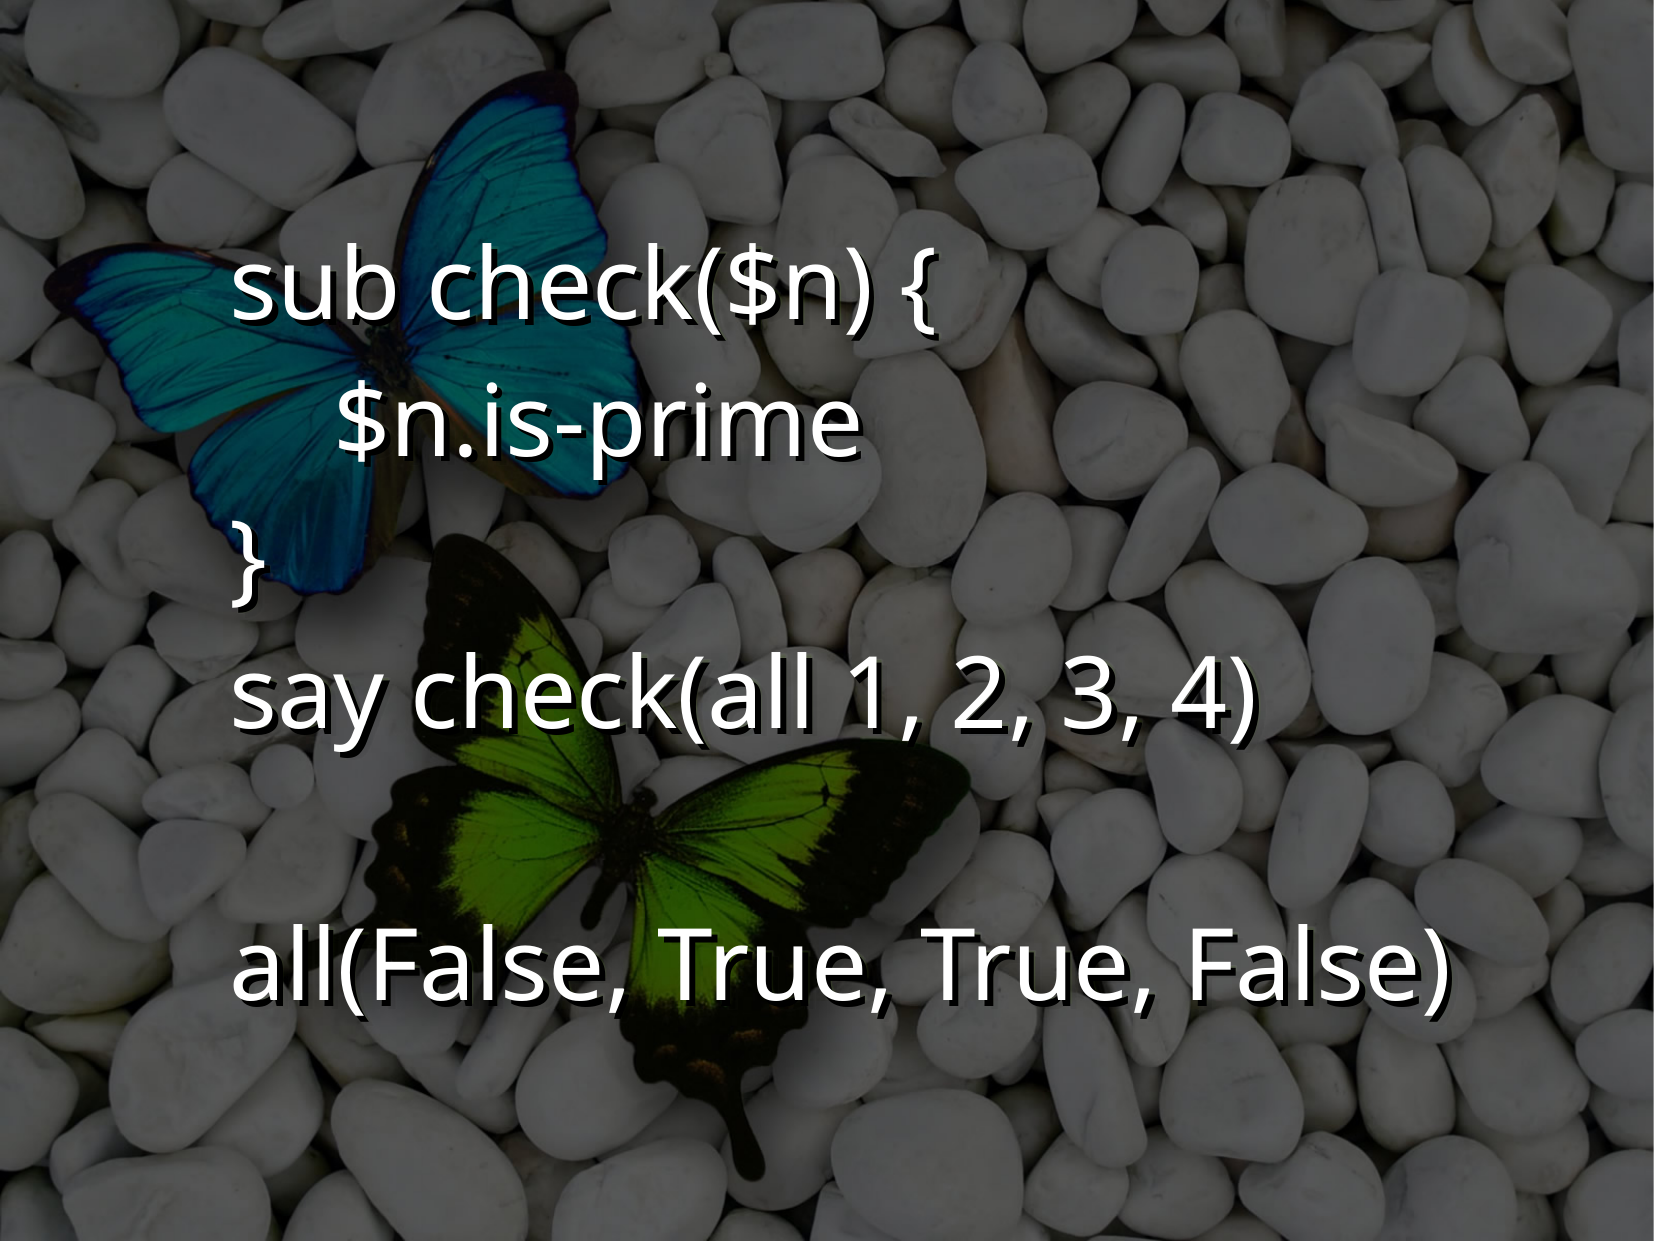

#
sub check($n) {
 $n.is-prime
}
say check(all 1, 2, 3, 4)
all(False, True, True, False)